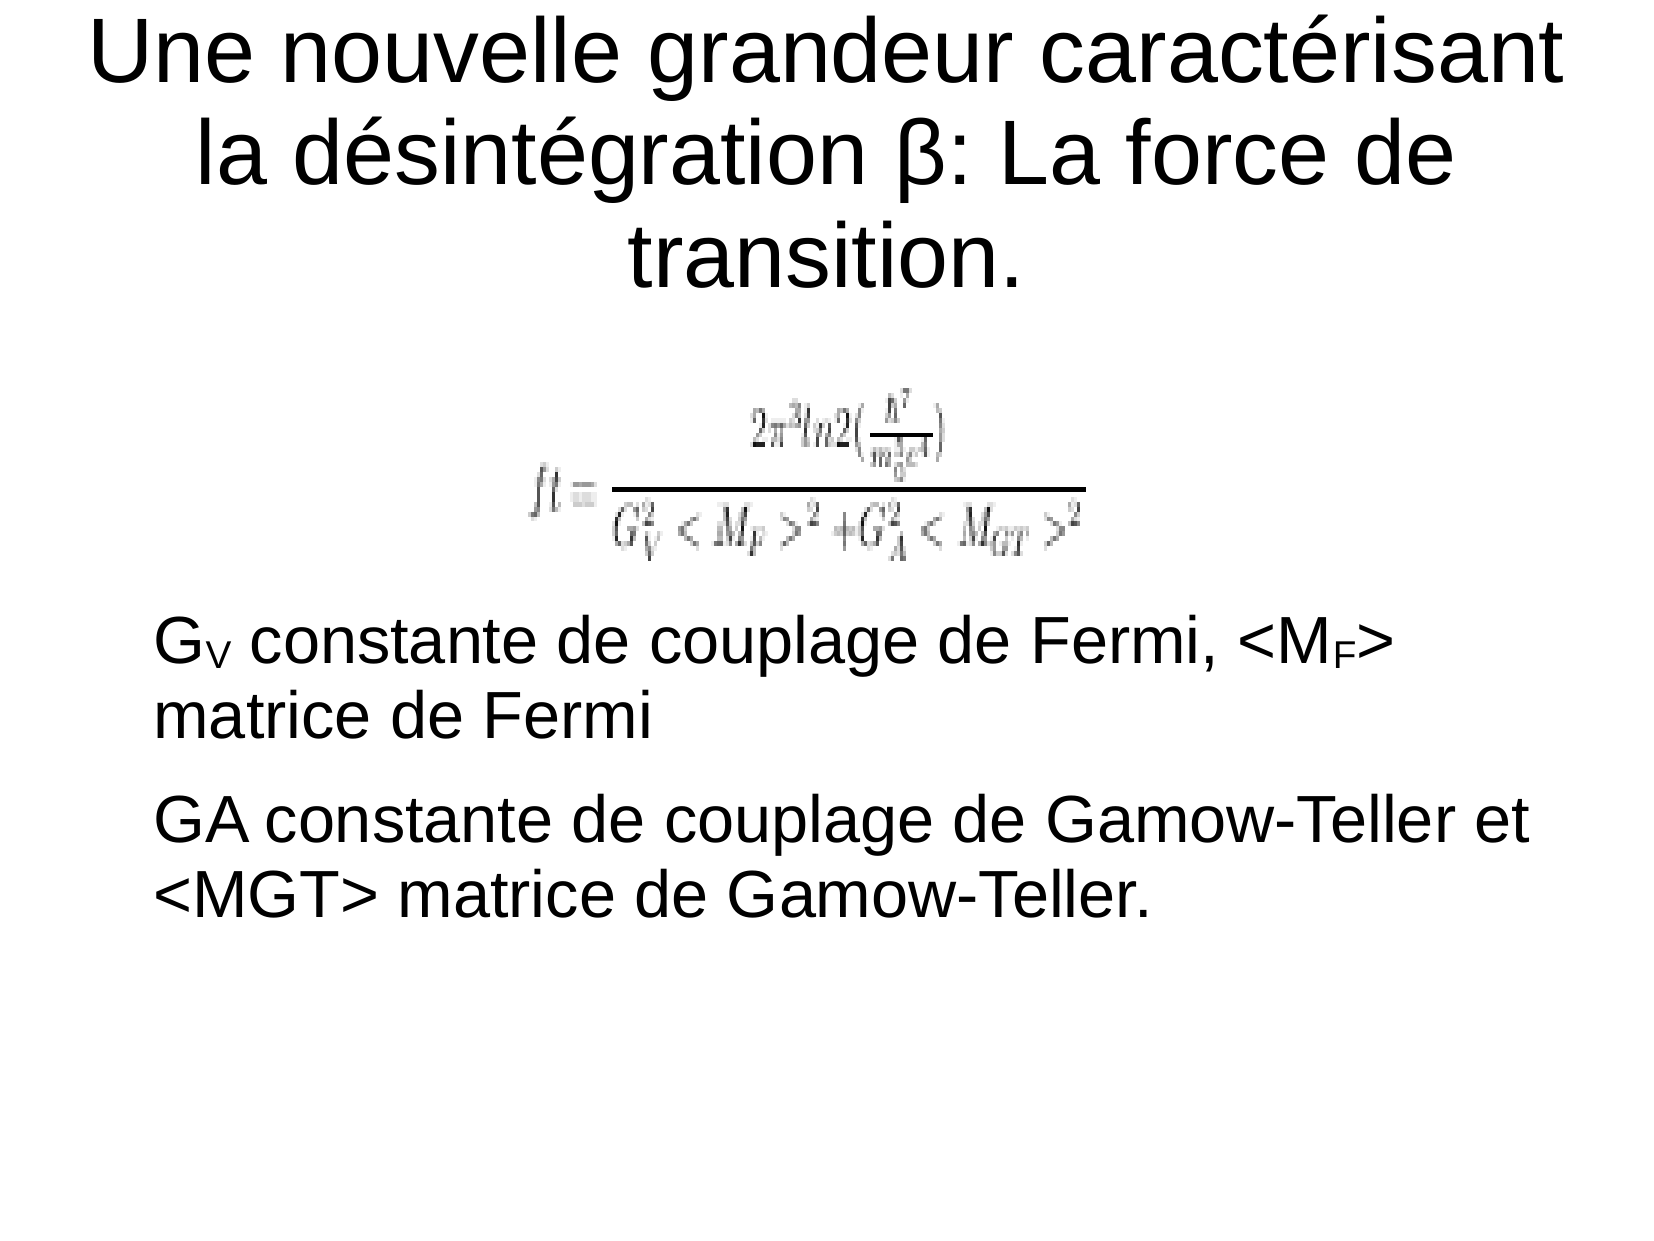

# Une nouvelle grandeur caractérisant la désintégration β: La force de transition.
GV constante de couplage de Fermi, <MF> matrice de Fermi
GA constante de couplage de Gamow-Teller et <MGT> matrice de Gamow-Teller.